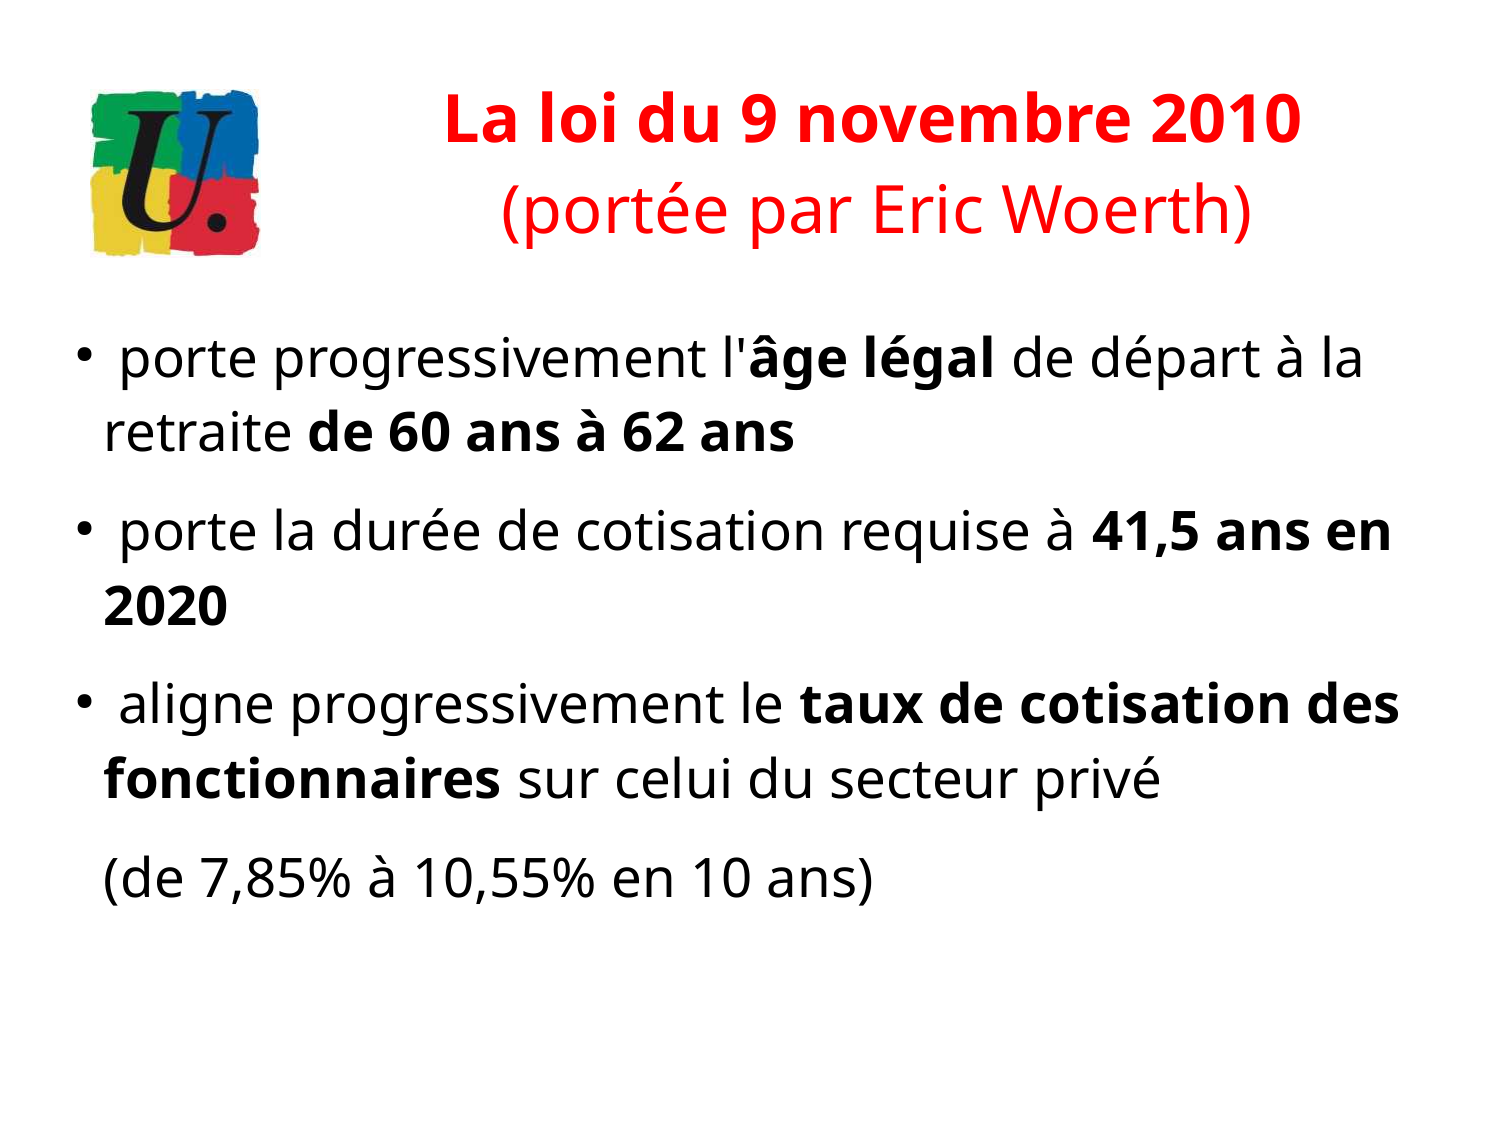

# La loi du 9 novembre 2010 (portée par Eric Woerth)
 porte progressivement l'âge légal de départ à la retraite de 60 ans à 62 ans
 porte la durée de cotisation requise à 41,5 ans en 2020
 aligne progressivement le taux de cotisation des fonctionnaires sur celui du secteur privé
(de 7,85% à 10,55% en 10 ans)